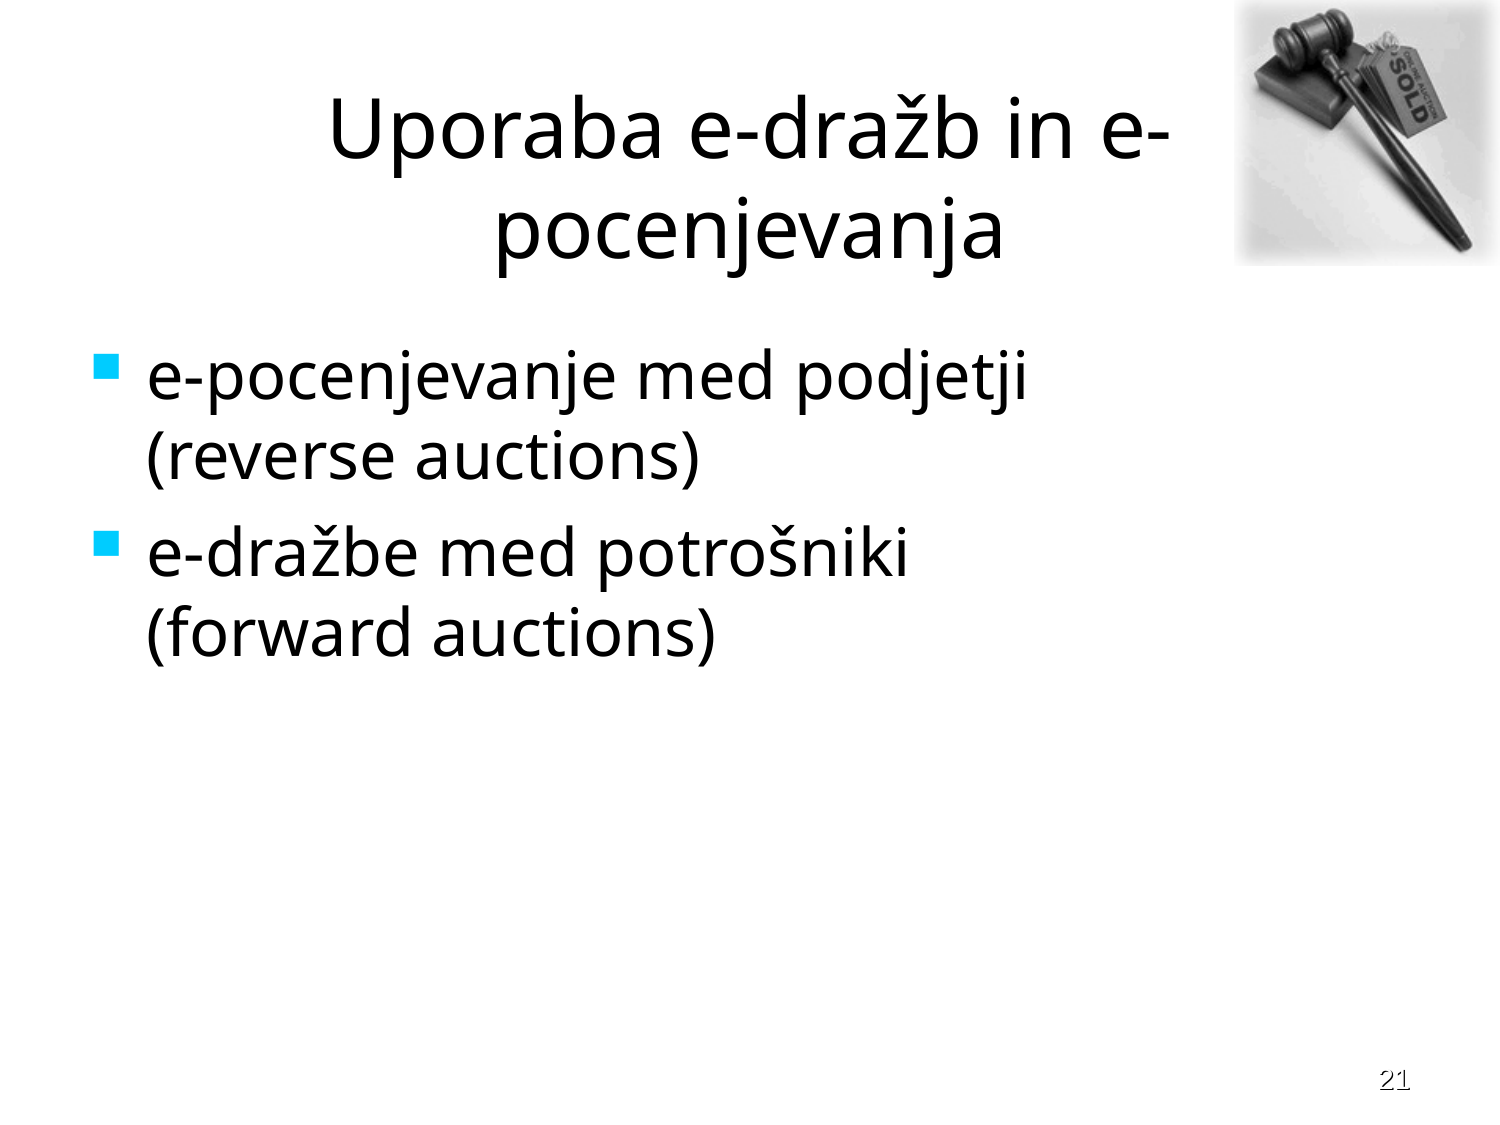

# Uporaba e-dražb in e-pocenjevanja
e-pocenjevanje med podjetji
(reverse auctions)
e-dražbe med potrošniki
(forward auctions)